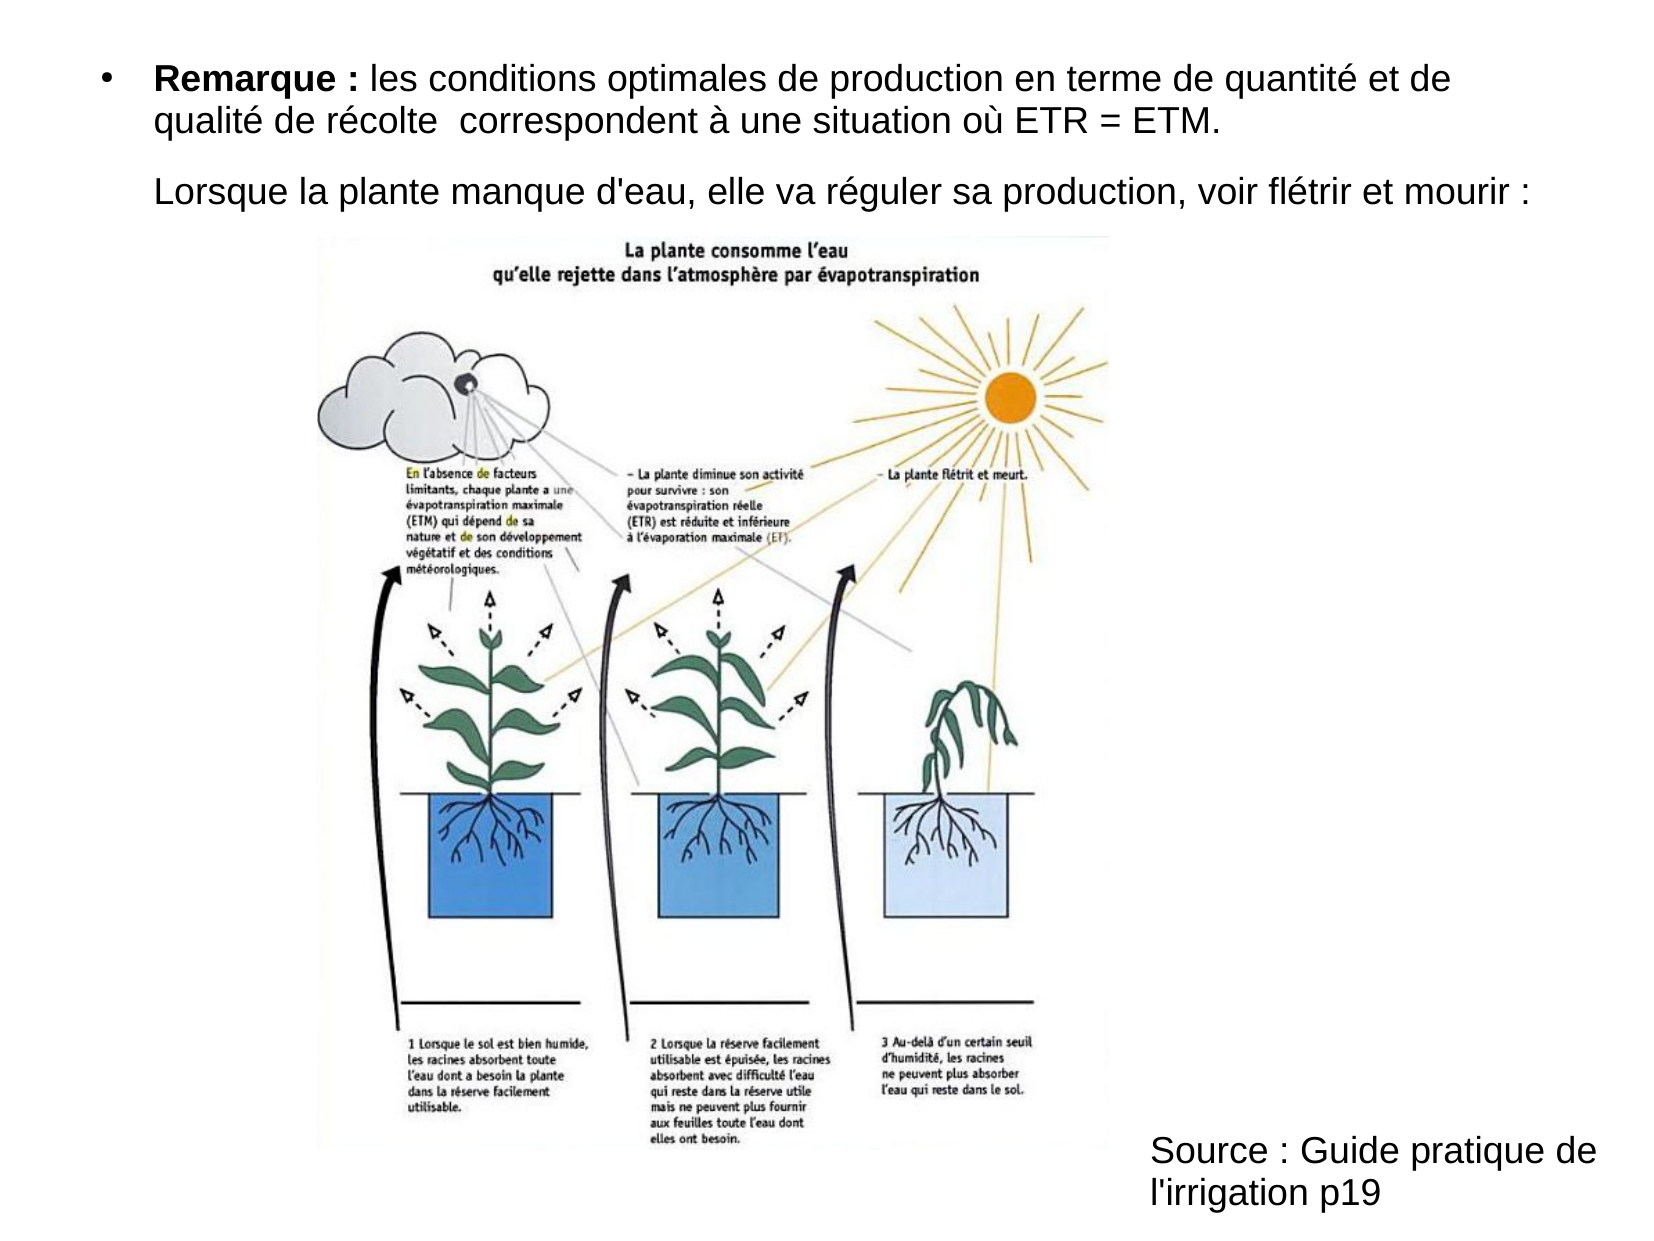

# Remarque : les conditions optimales de production en terme de quantité et de qualité de récolte correspondent à une situation où ETR = ETM.
Lorsque la plante manque d'eau, elle va réguler sa production, voir flétrir et mourir :
Source : Guide pratique de l'irrigation p19